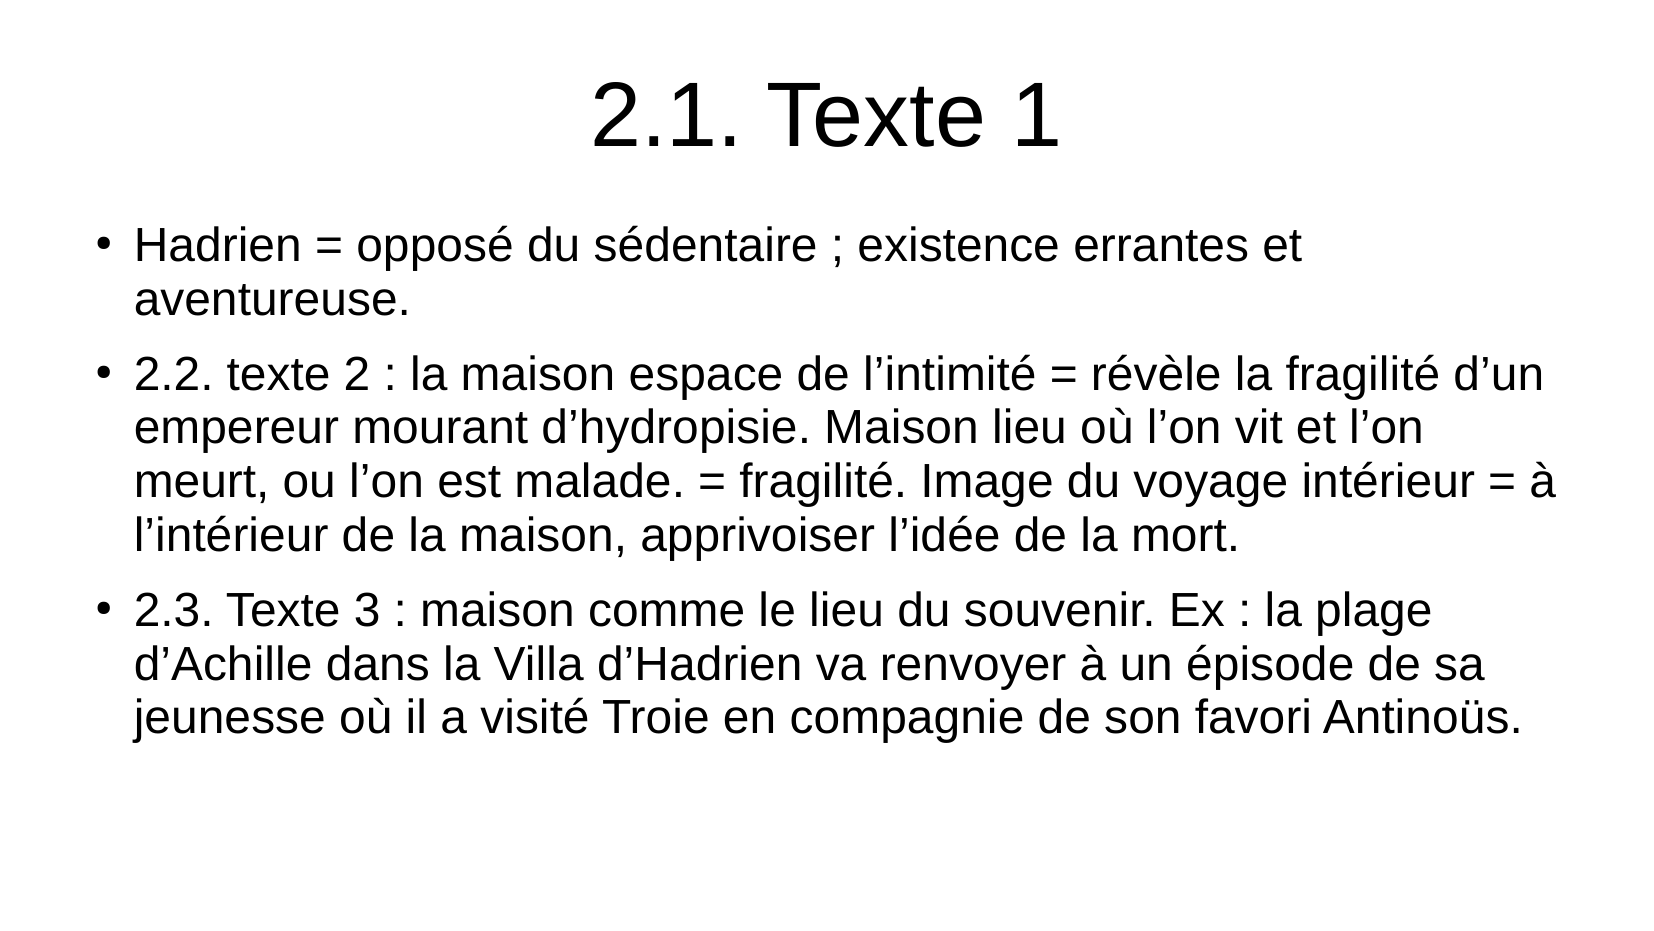

# 2.1. Texte 1
Hadrien = opposé du sédentaire ; existence errantes et aventureuse.
2.2. texte 2 : la maison espace de l’intimité = révèle la fragilité d’un empereur mourant d’hydropisie. Maison lieu où l’on vit et l’on meurt, ou l’on est malade. = fragilité. Image du voyage intérieur = à l’intérieur de la maison, apprivoiser l’idée de la mort.
2.3. Texte 3 : maison comme le lieu du souvenir. Ex : la plage d’Achille dans la Villa d’Hadrien va renvoyer à un épisode de sa jeunesse où il a visité Troie en compagnie de son favori Antinoüs.